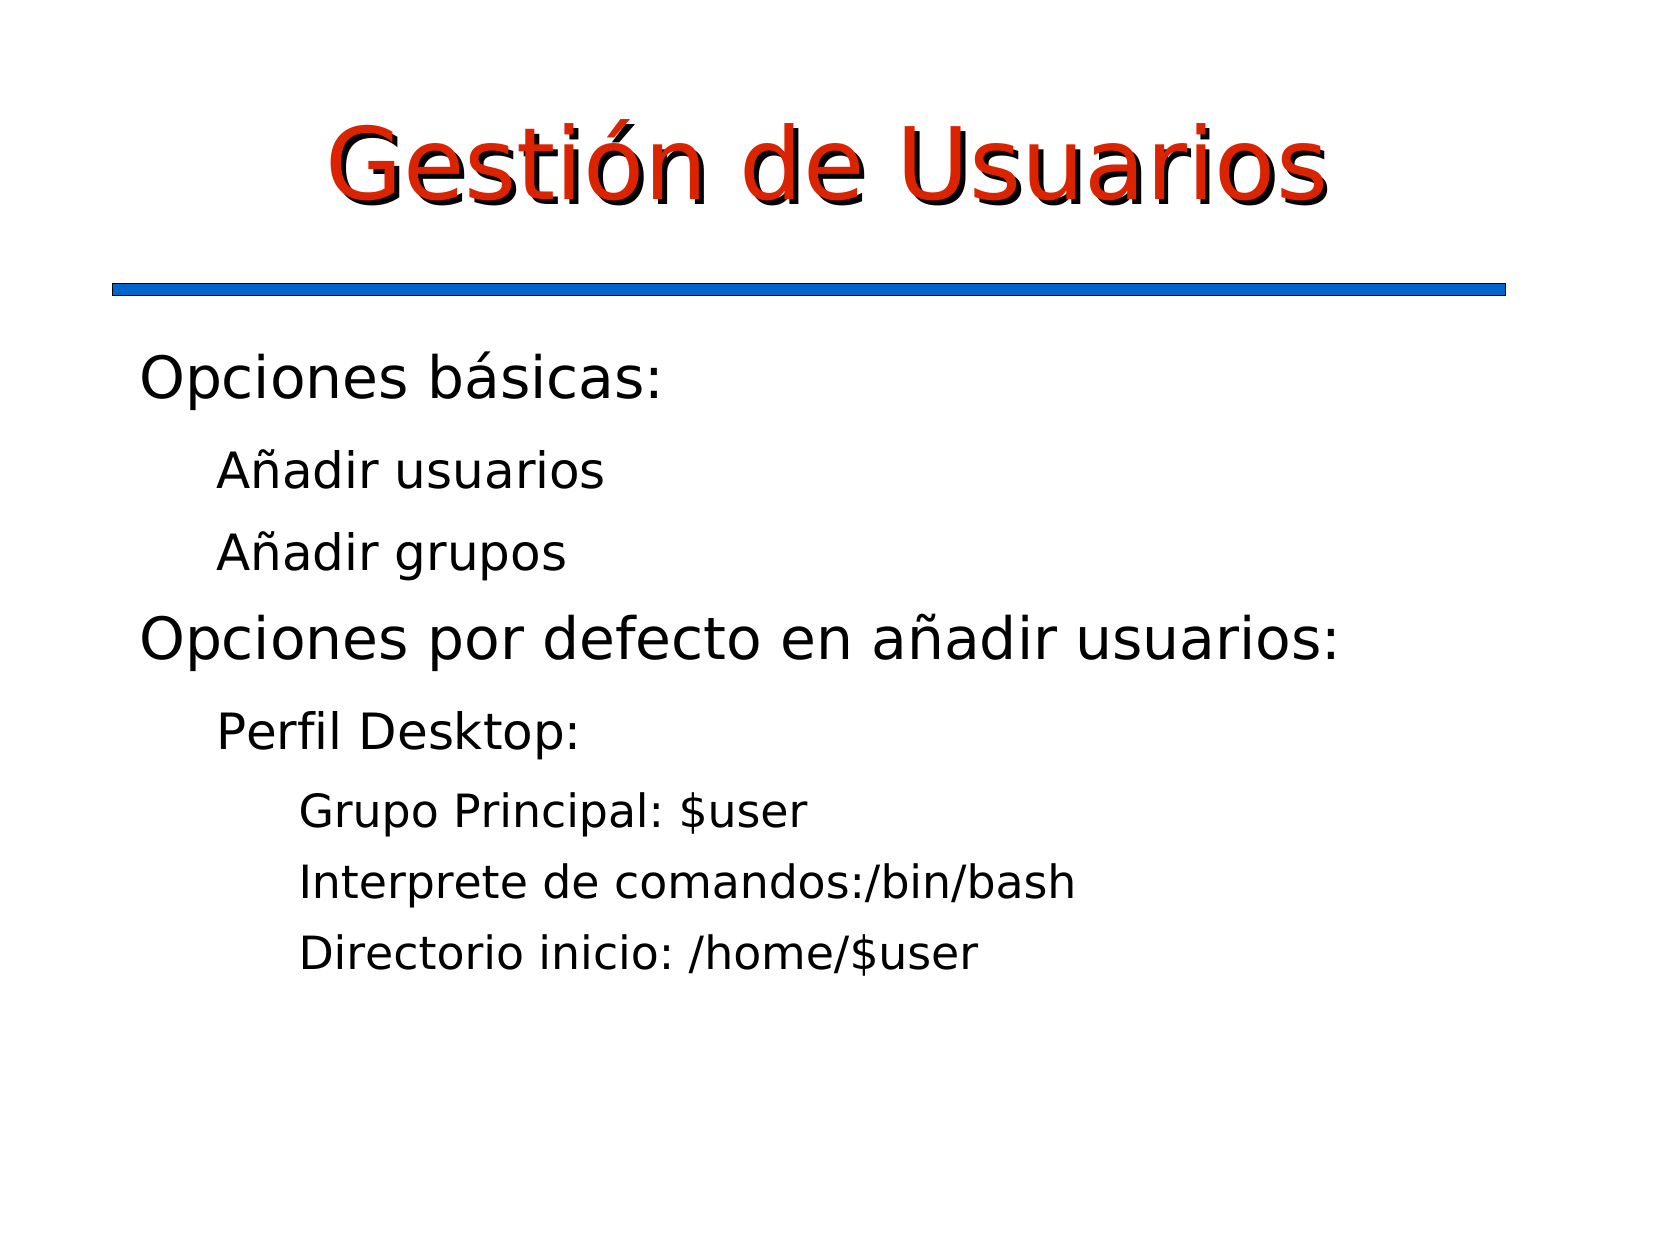

# Gestión de Usuarios
Opciones básicas:
Añadir usuarios
Añadir grupos
Opciones por defecto en añadir usuarios:
Perfil Desktop:
Grupo Principal: $user
Interprete de comandos:/bin/bash
Directorio inicio: /home/$user